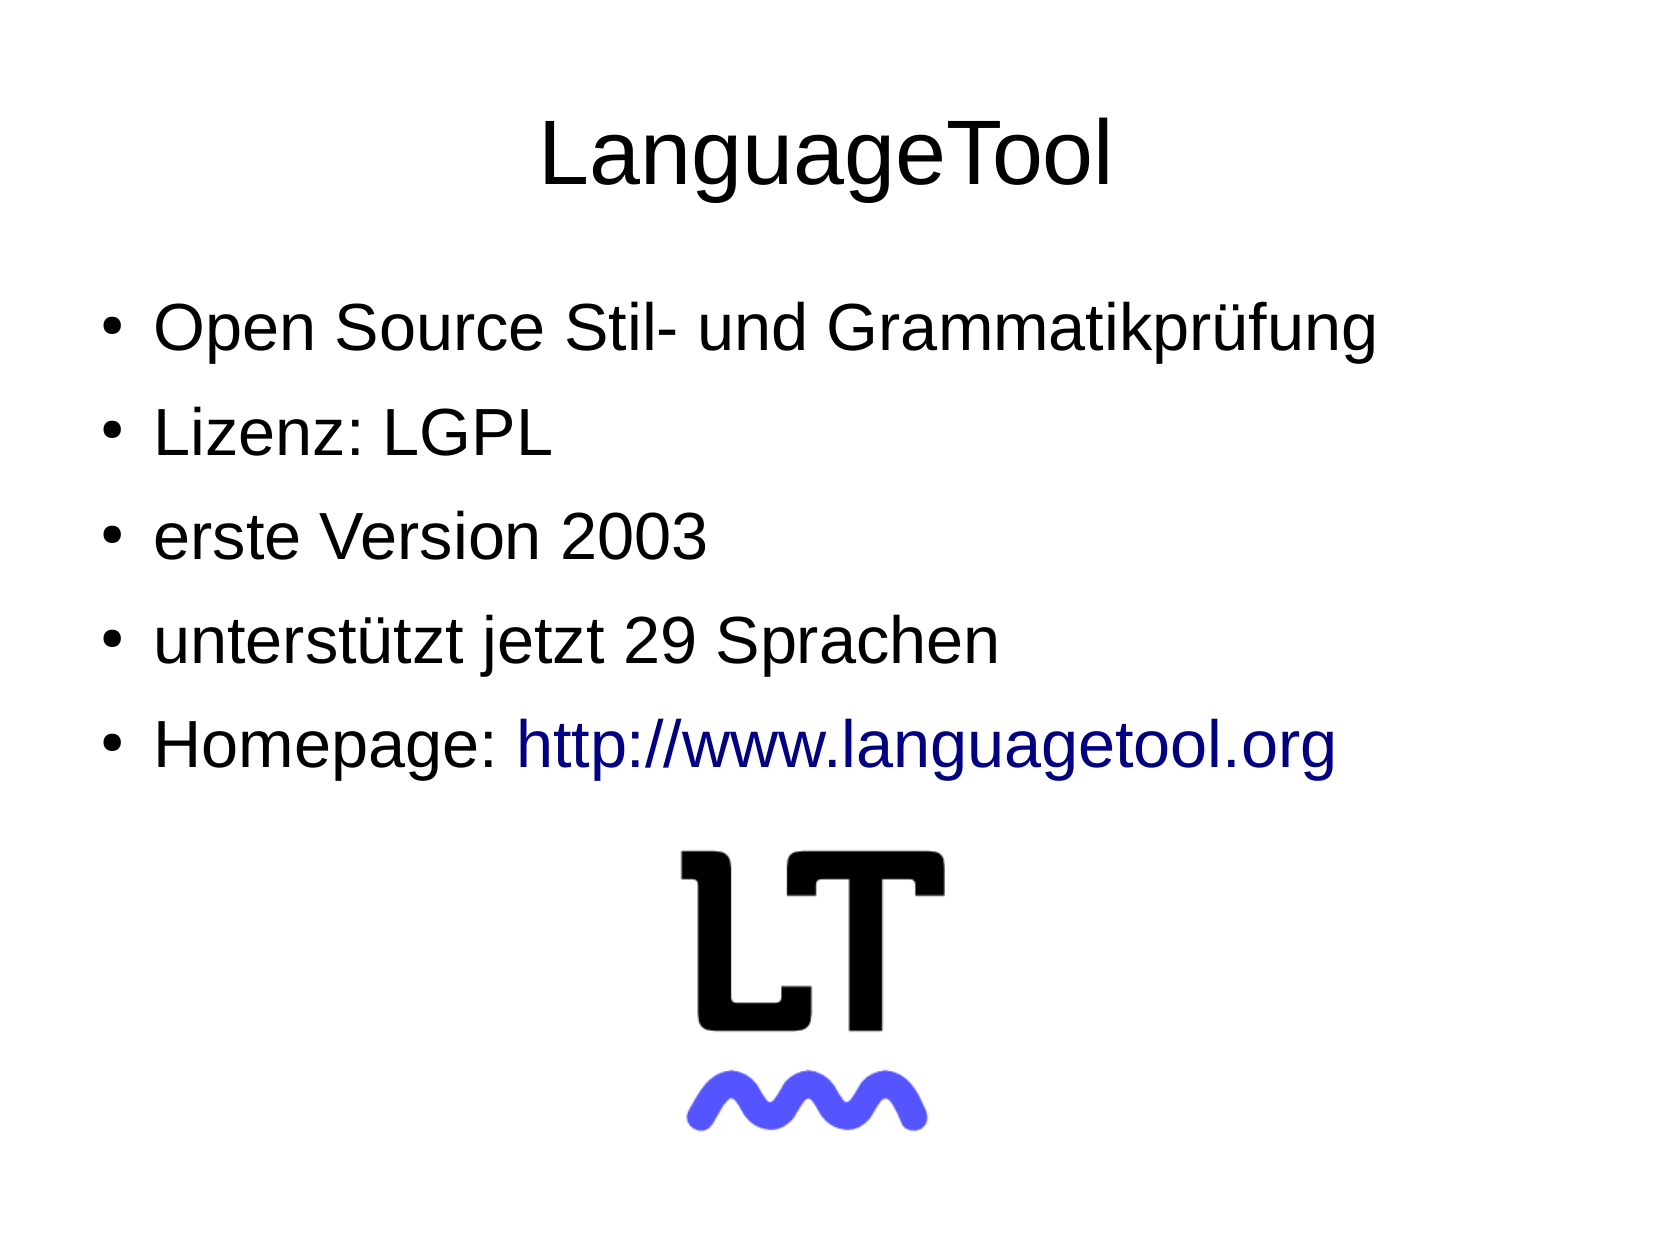

# LanguageTool
Open Source Stil- und Grammatikprüfung
Lizenz: LGPL
erste Version 2003
unterstützt jetzt 29 Sprachen
Homepage: http://www.languagetool.org